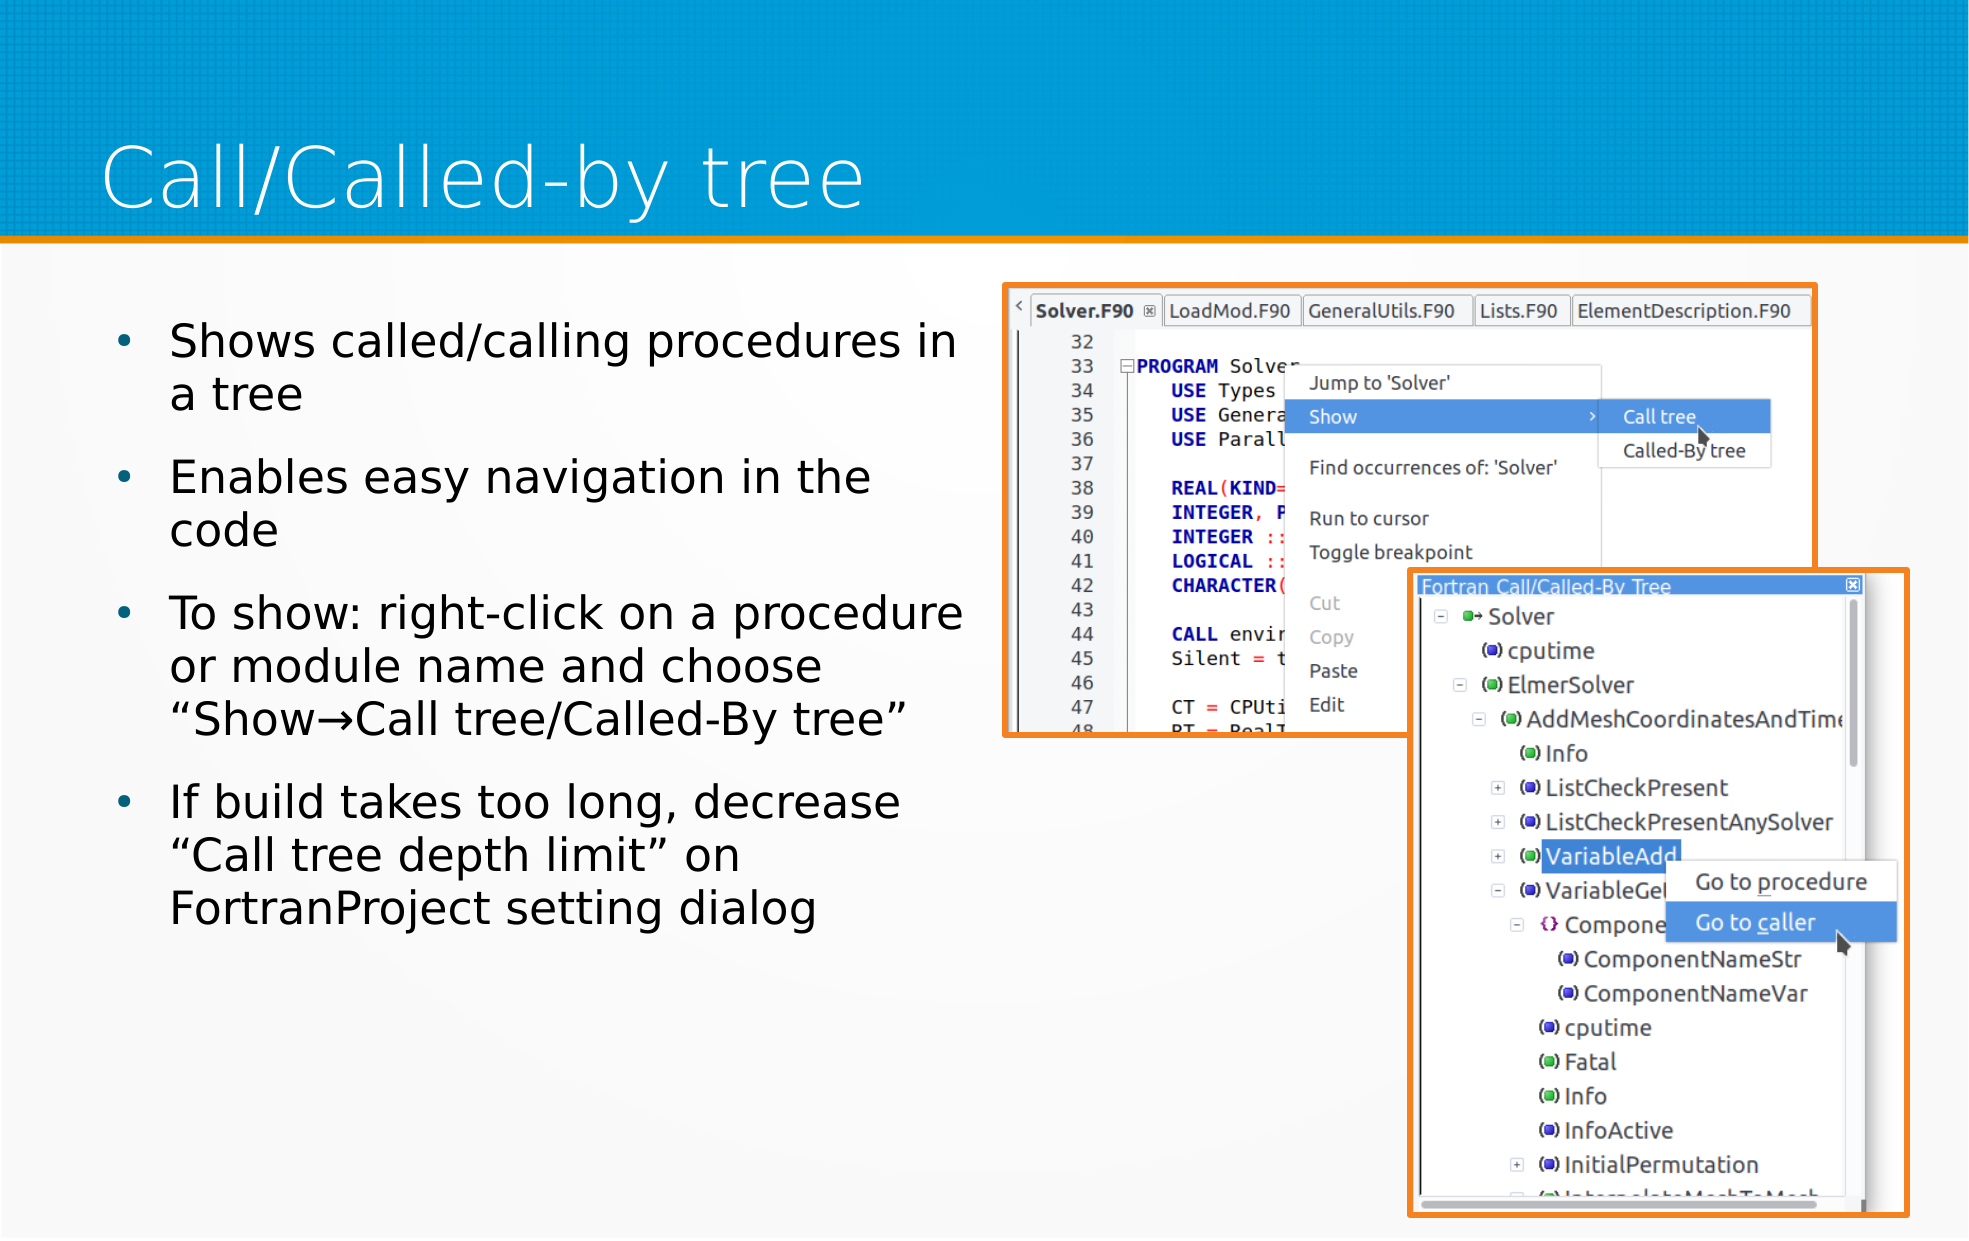

# Call/Called-by tree
Shows called/calling procedures in a tree
Enables easy navigation in the code
To show: right-click on a procedure or module name and choose “Show→Call tree/Called-By tree”
If build takes too long, decrease “Call tree depth limit” on FortranProject setting dialog
12